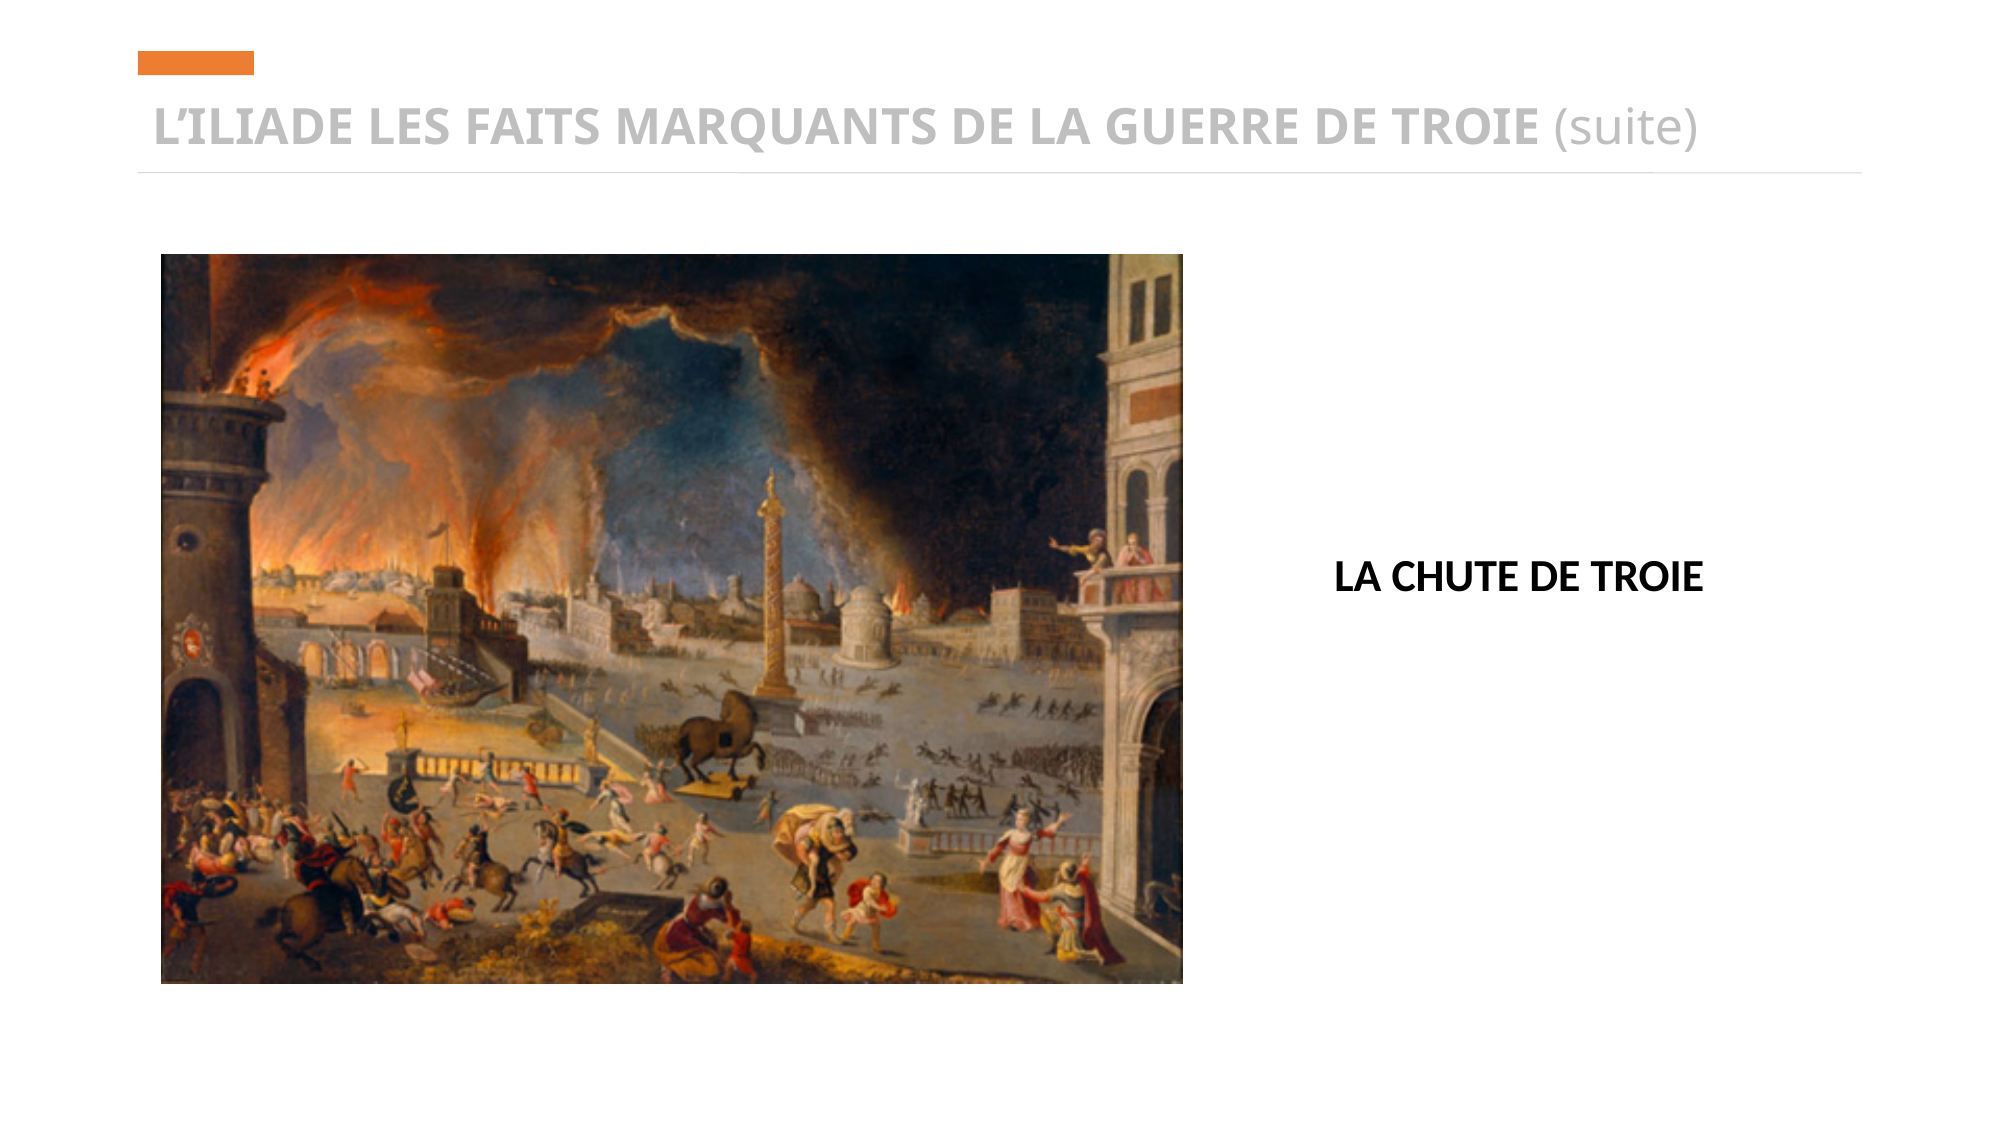

L’ILIADE LES FAITS MARQUANTS DE LA GUERRE DE TROIE (suite)
LA CHUTE DE TROIE